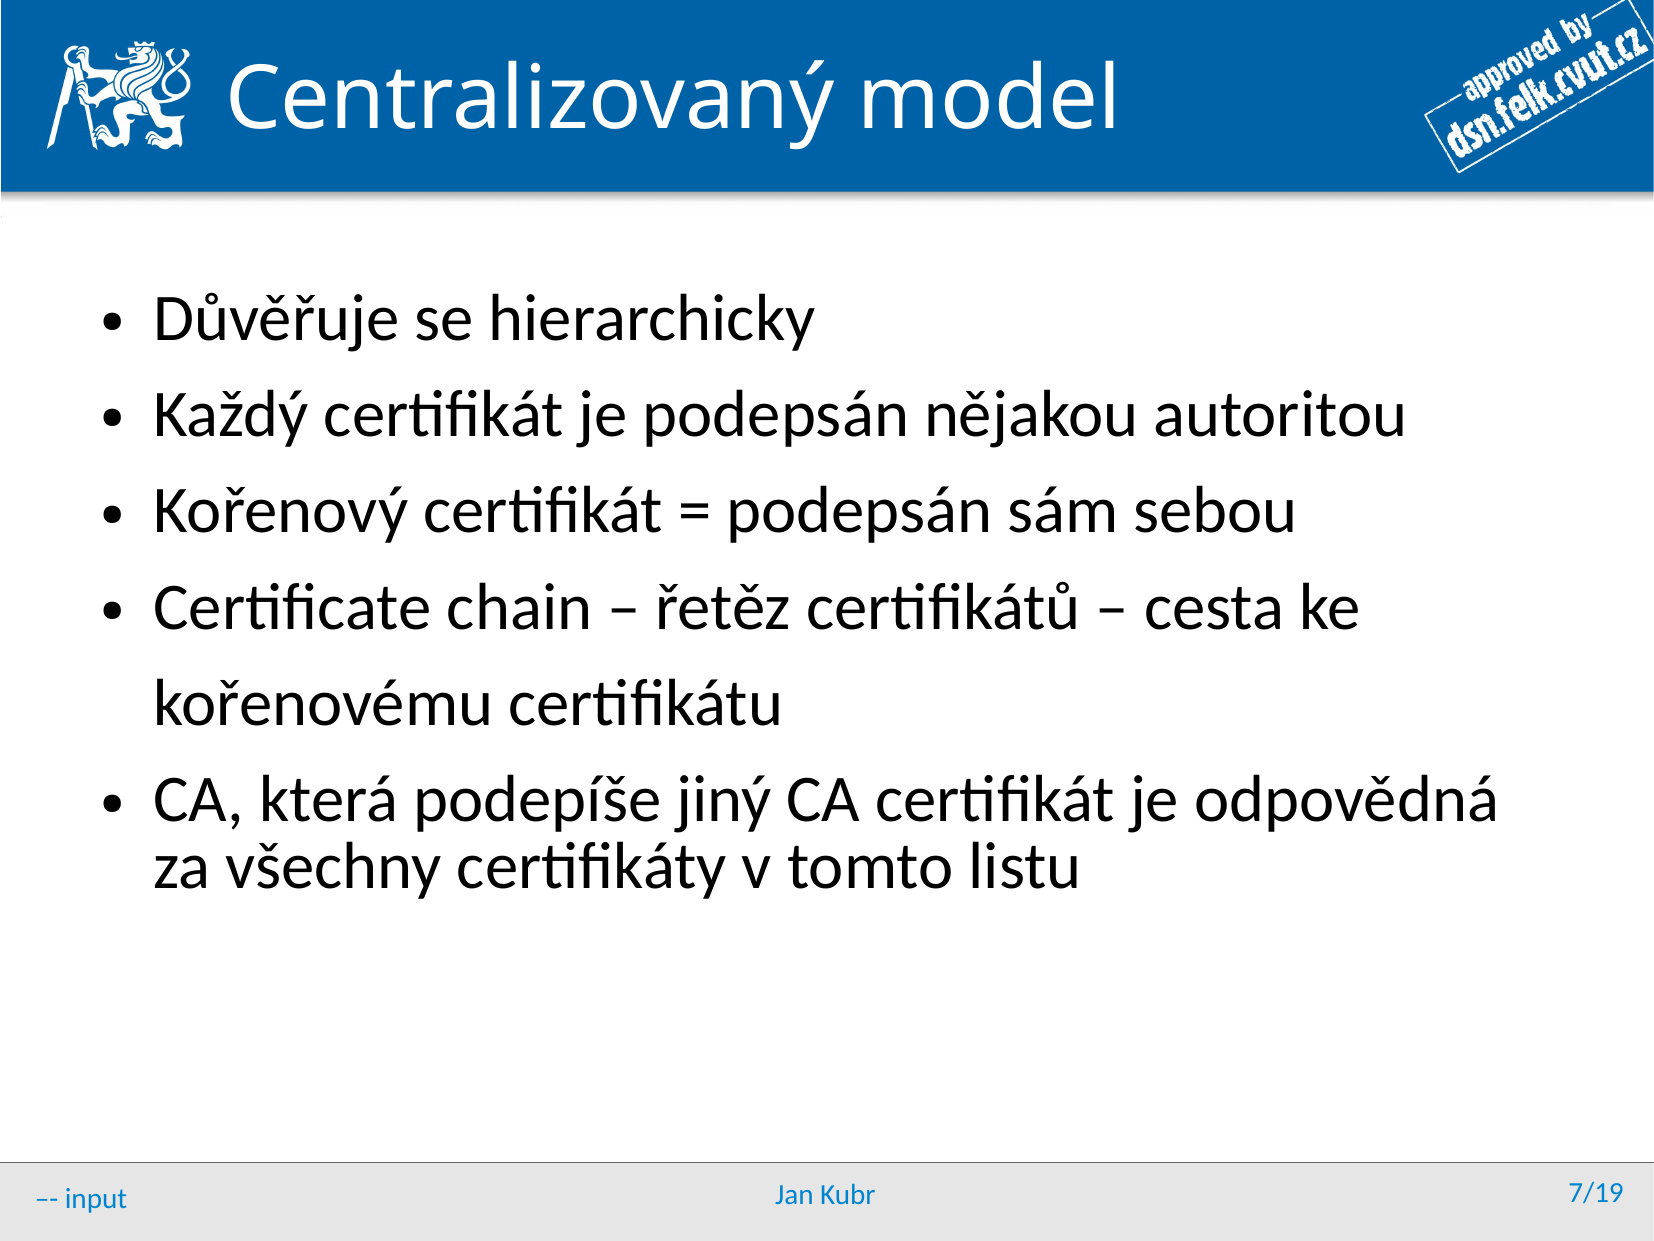

# Centralizovaný model
Důvěřuje se hierarchicky
Každý certifikát je podepsán nějakou autoritou
Kořenový certifikát = podepsán sám sebou
Certificate chain – řetěz certifikátů – cesta ke
kořenovému certifikátu
CA, která podepíše jiný CA certifikát je odpovědná za všechny certifikáty v tomto listu
7
Jan Kubr
02/2006